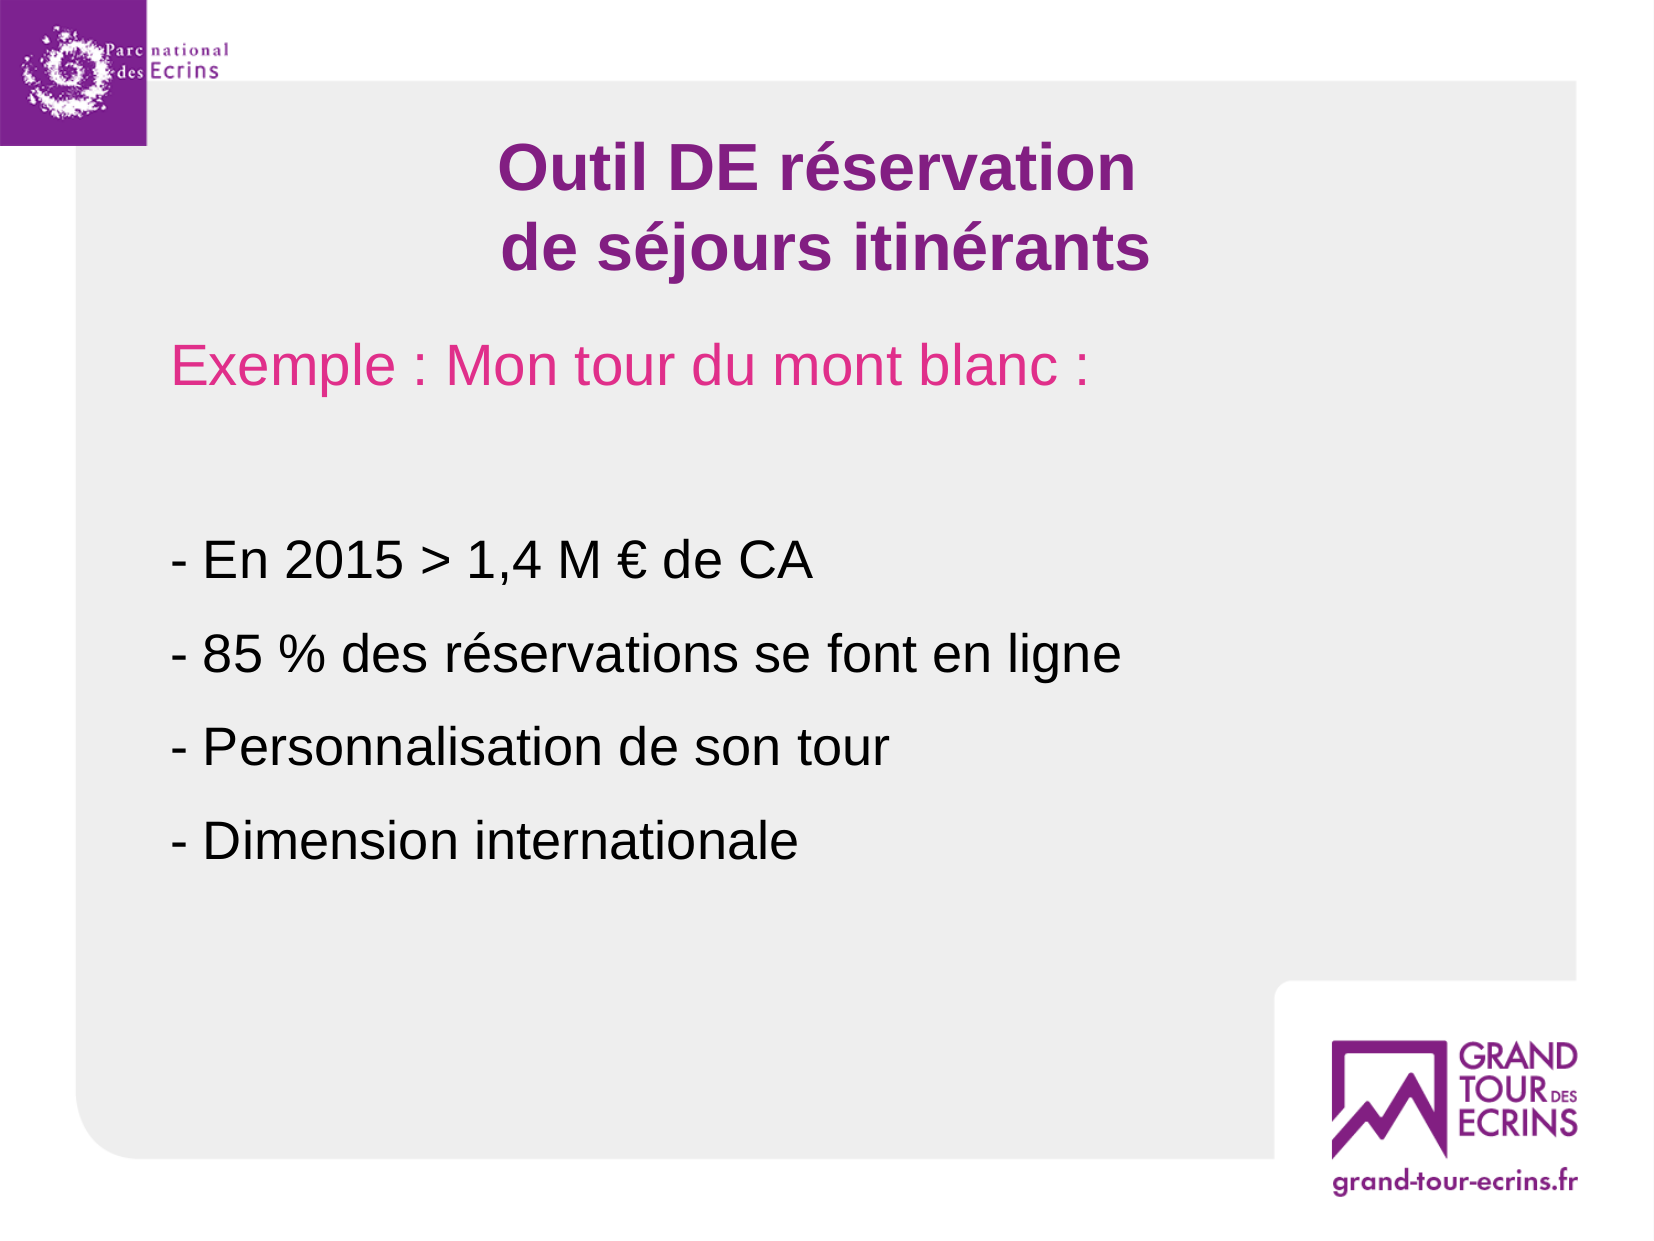

# Outil DE réservation de séjours itinérants
Exemple : Mon tour du mont blanc :
- En 2015 > 1,4 M € de CA
- 85 % des réservations se font en ligne
- Personnalisation de son tour
- Dimension internationale